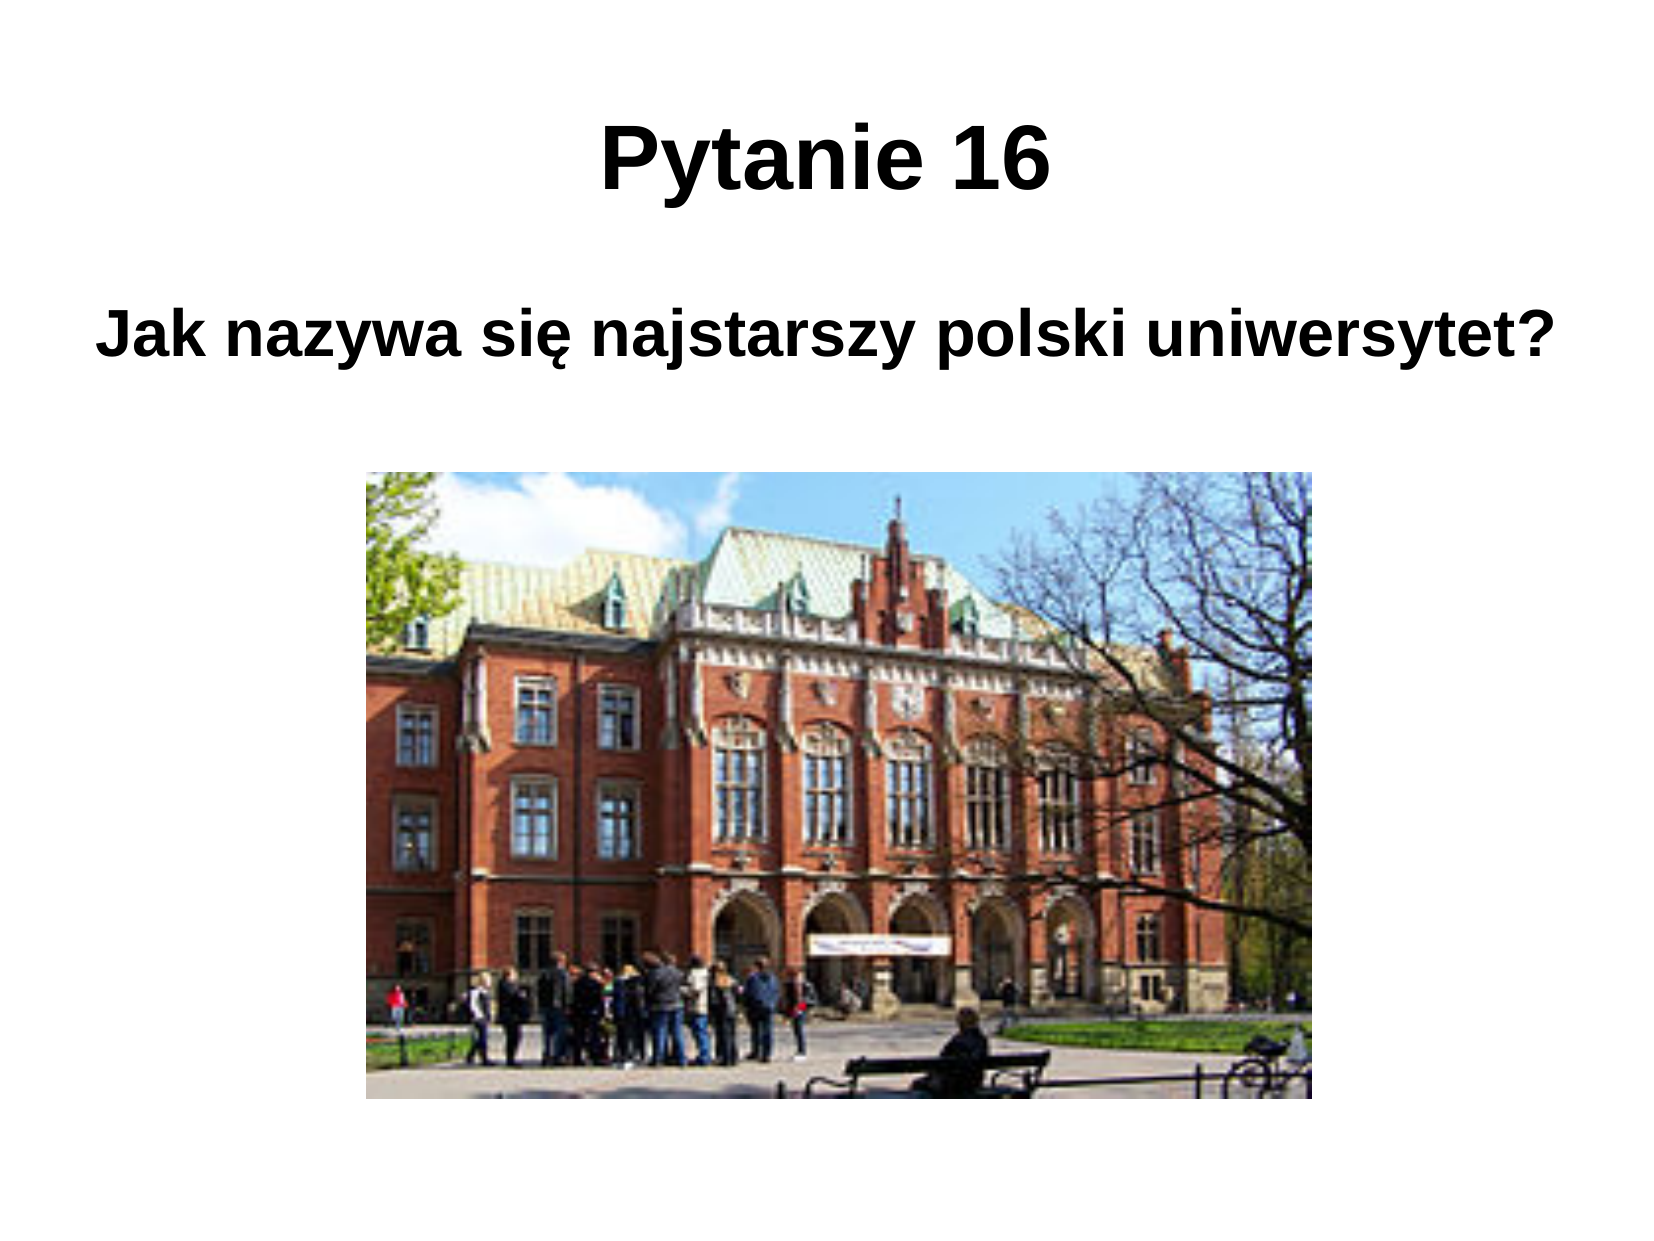

# Pytanie 16
Jak nazywa się najstarszy polski uniwersytet?